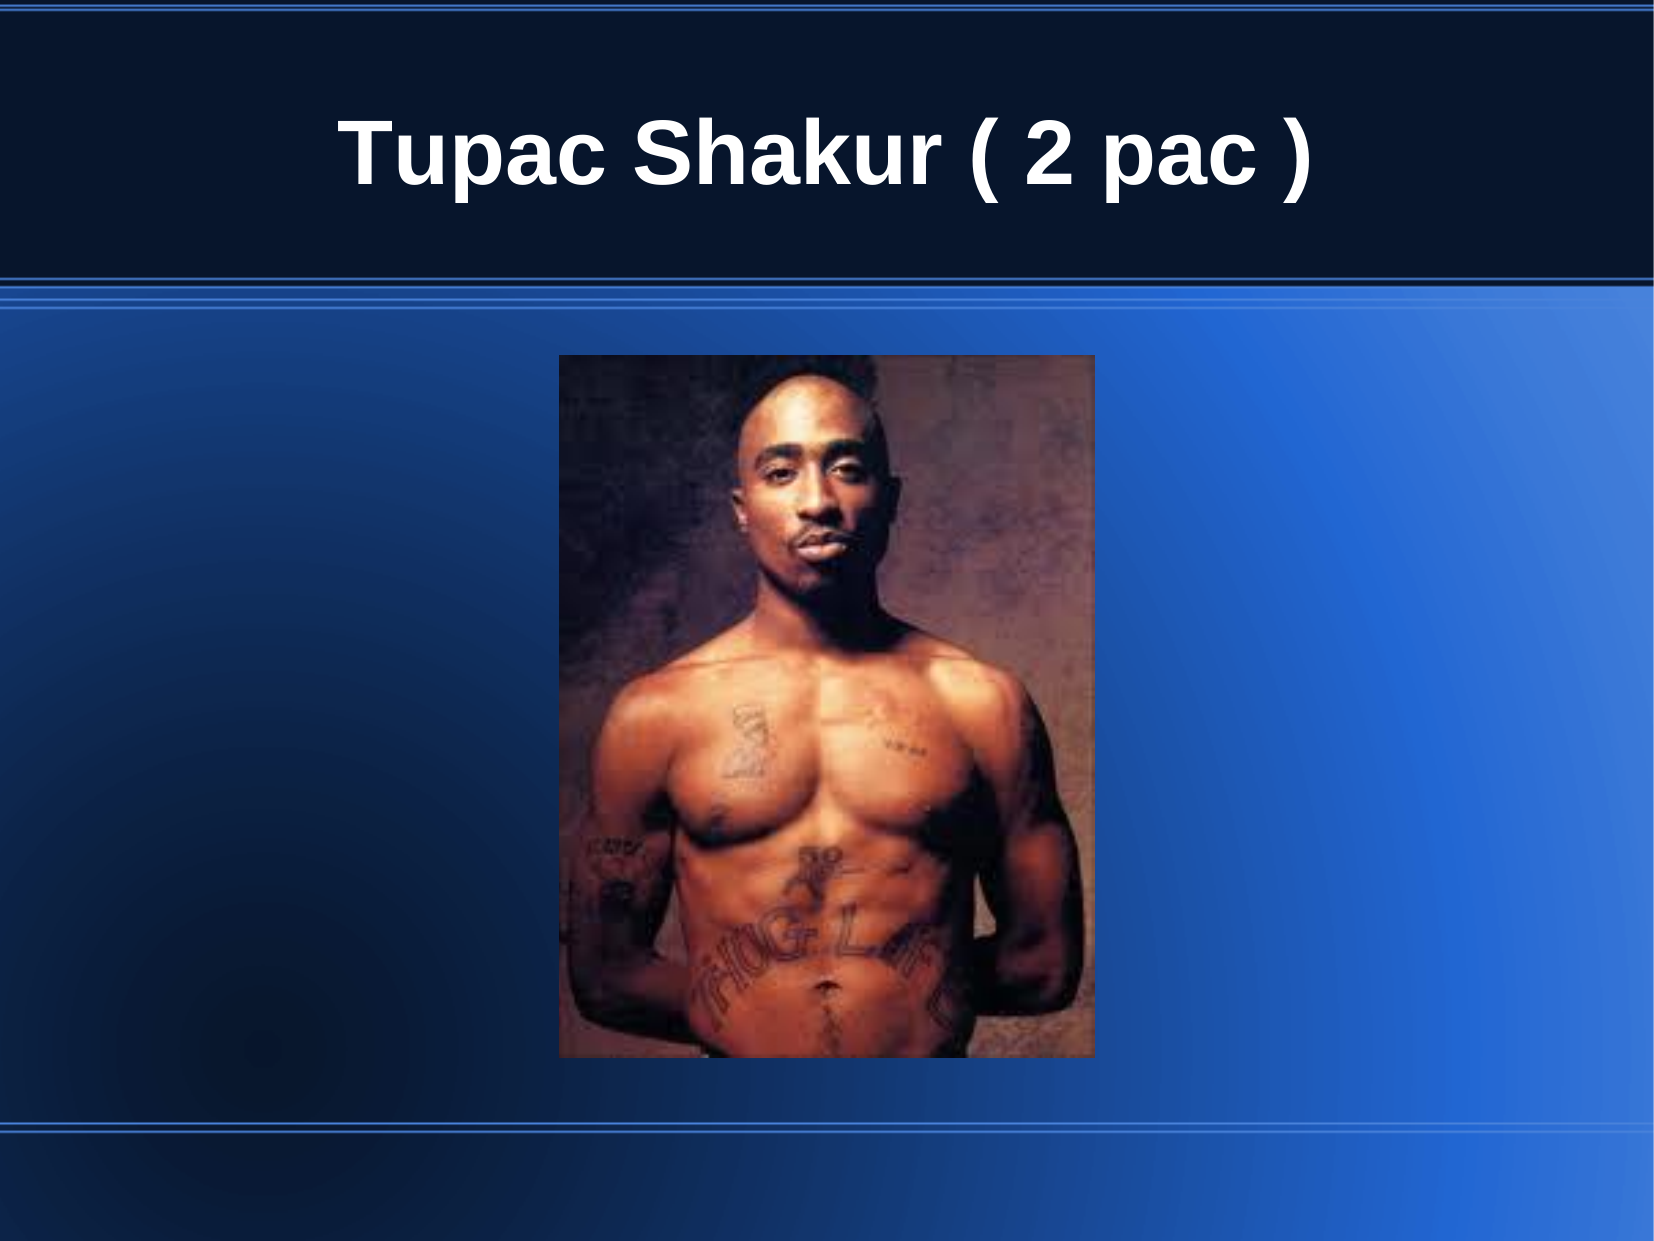

# Tupac Shakur ( 2 pac )